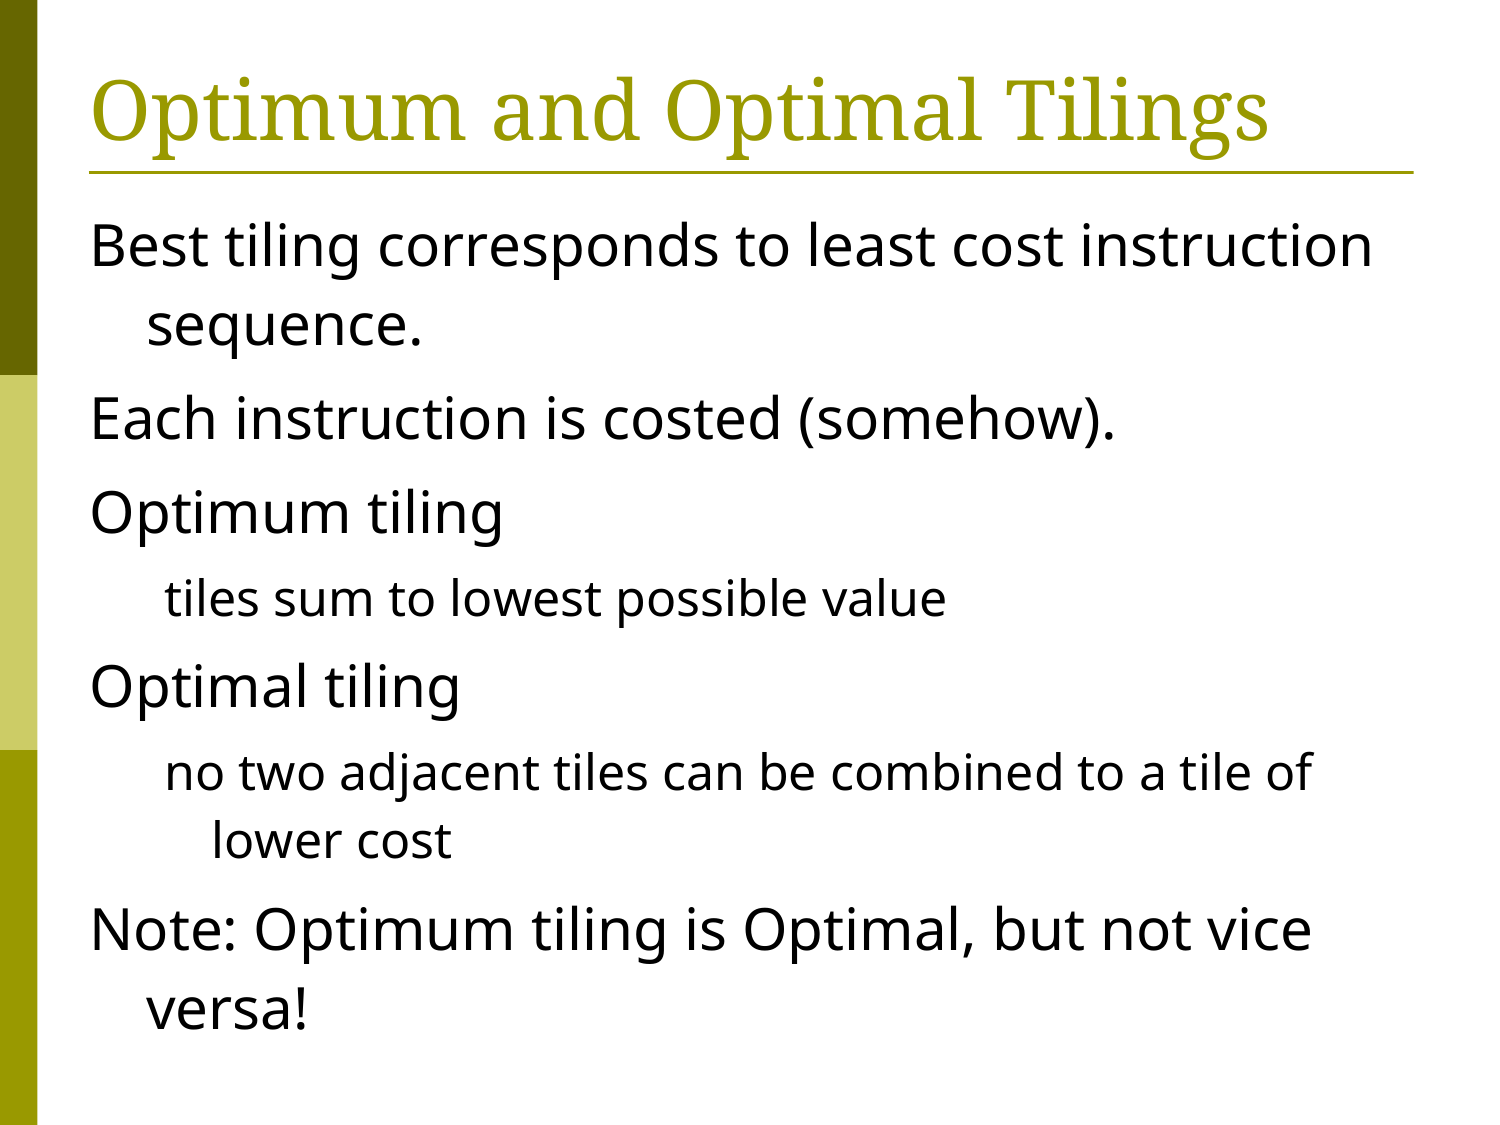

# Optimum and Optimal Tilings
Best tiling corresponds to least cost instruction sequence.
Each instruction is costed (somehow).
Optimum tiling
tiles sum to lowest possible value
Optimal tiling
no two adjacent tiles can be combined to a tile of lower cost
Note: Optimum tiling is Optimal, but not vice versa!